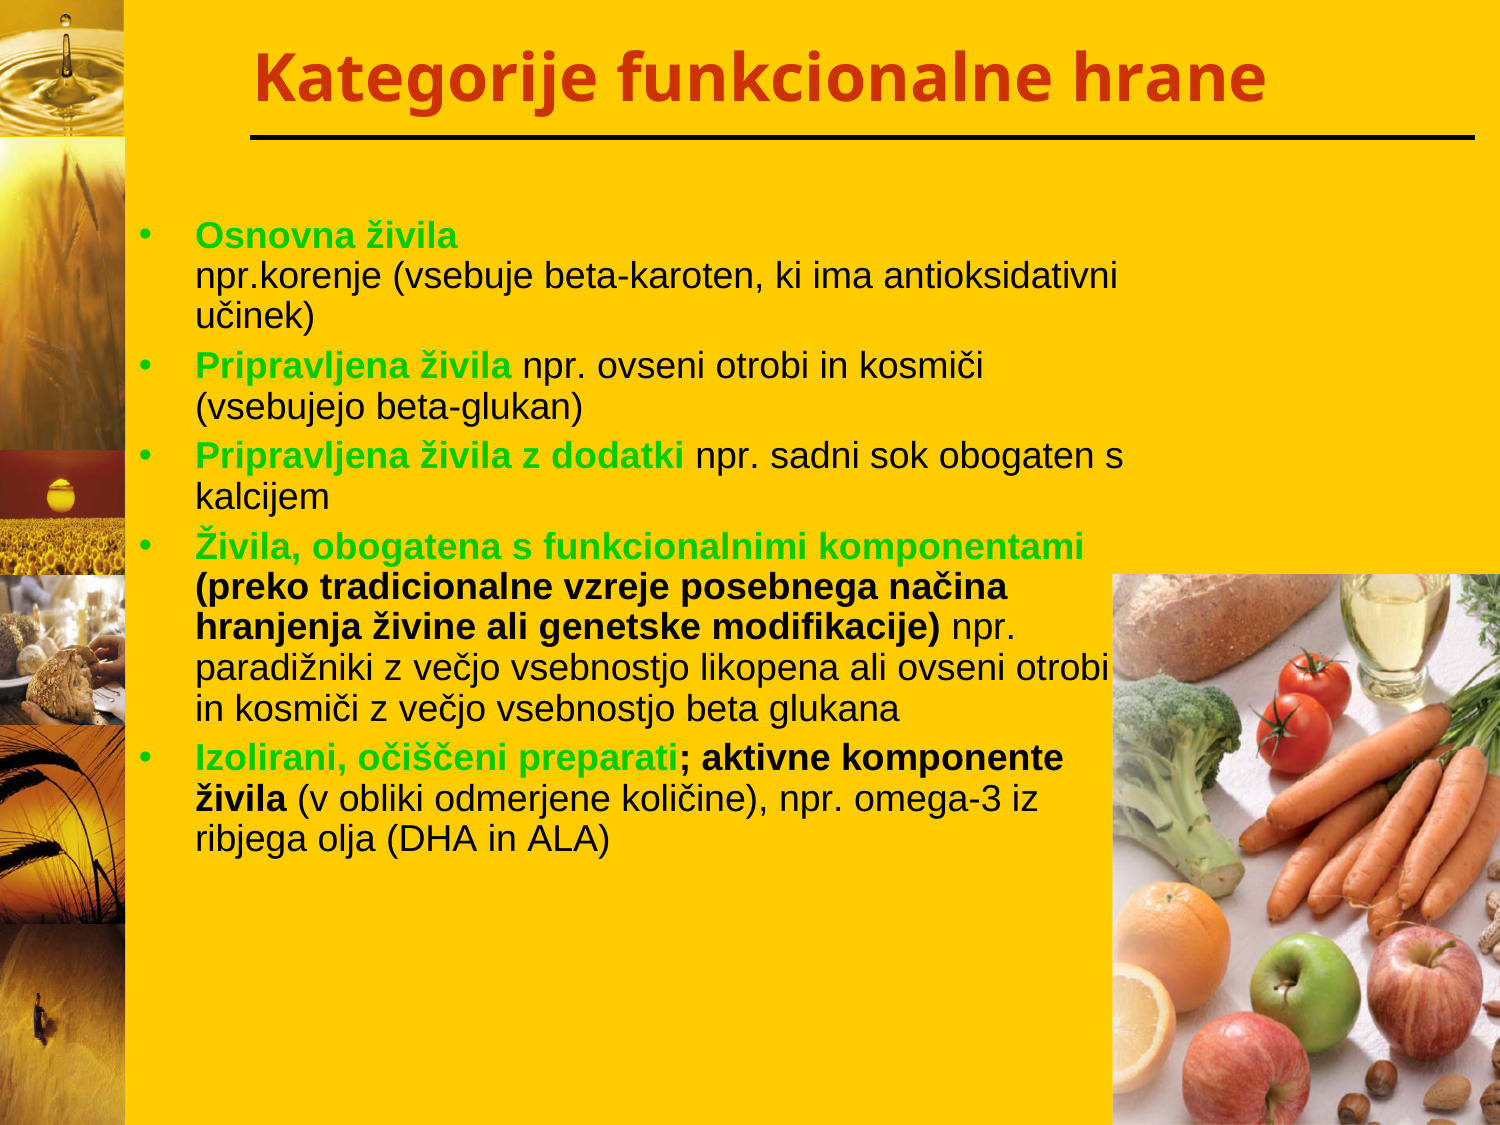

# Kategorije funkcionalne hrane
Osnovna živila
npr.korenje (vsebuje beta-karoten, ki ima antioksidativni učinek)
Pripravljena živila npr. ovseni otrobi in kosmiči (vsebujejo beta-glukan)
Pripravljena živila z dodatki npr. sadni sok obogaten s kalcijem
Živila, obogatena s funkcionalnimi komponentami (preko tradicionalne vzreje posebnega načina hranjenja živine ali genetske modifikacije) npr. paradižniki z večjo vsebnostjo likopena ali ovseni otrobi in kosmiči z večjo vsebnostjo beta glukana
Izolirani, očiščeni preparati; aktivne komponente živila (v obliki odmerjene količine), npr. omega-3 iz ribjega olja (DHA in ALA)